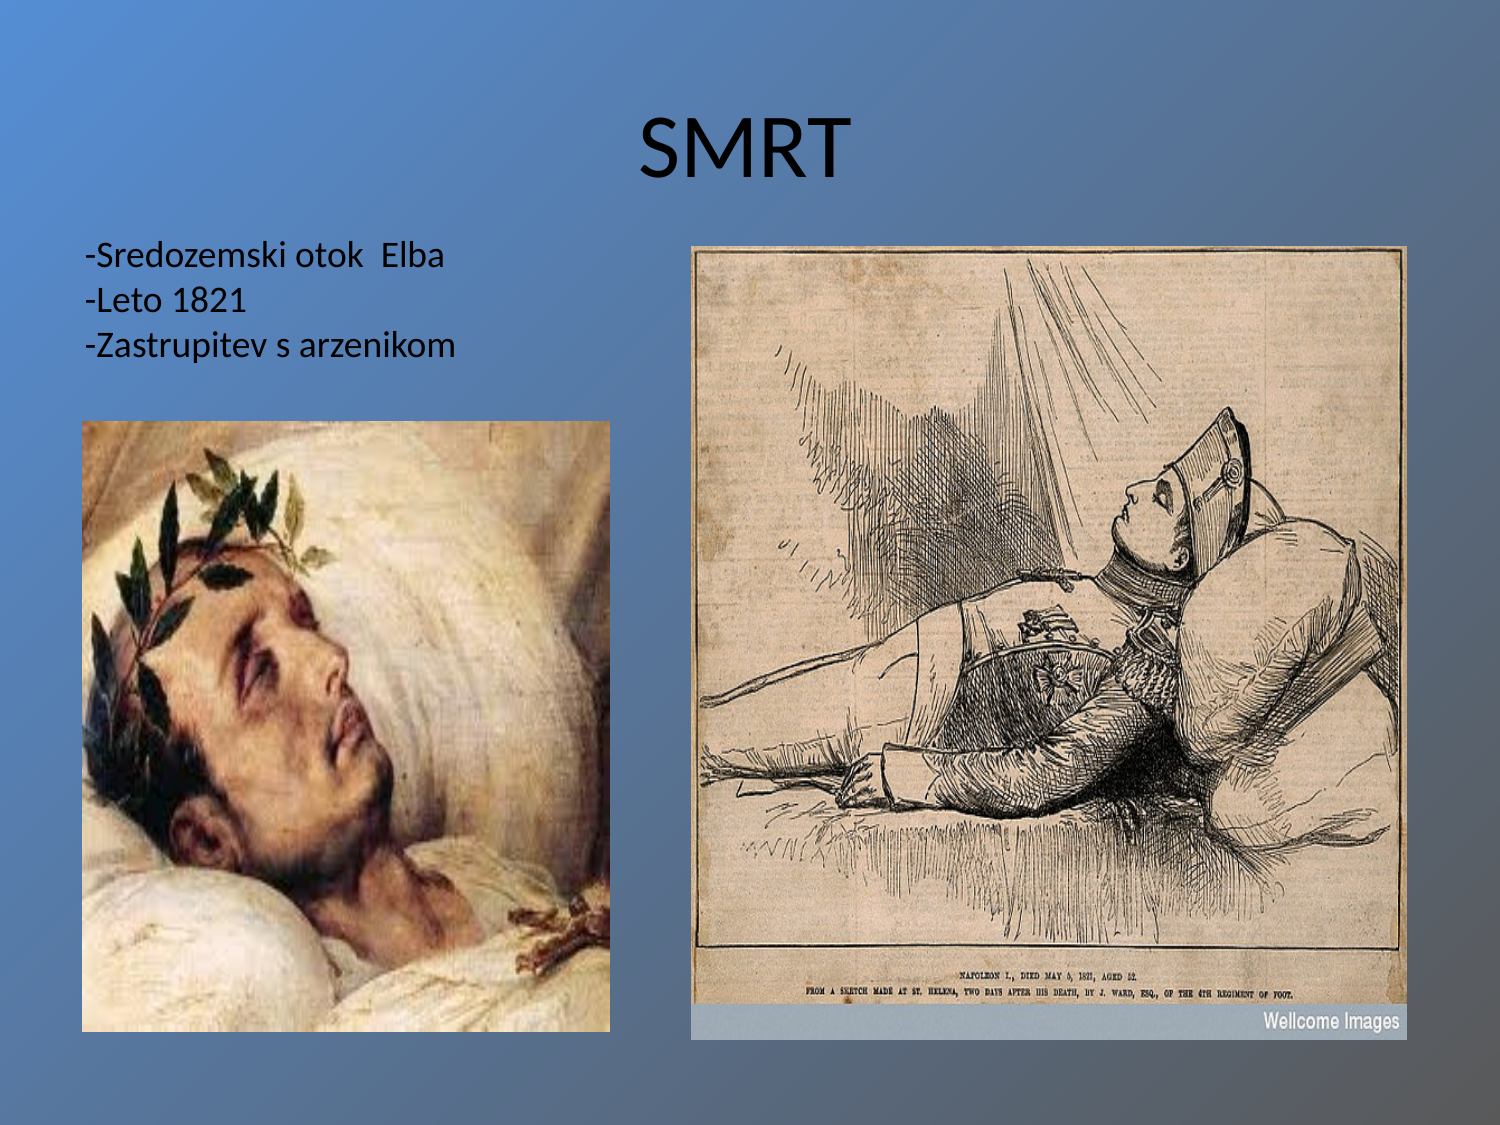

# SMRT
-Sredozemski otok Elba
-Leto 1821
-Zastrupitev s arzenikom